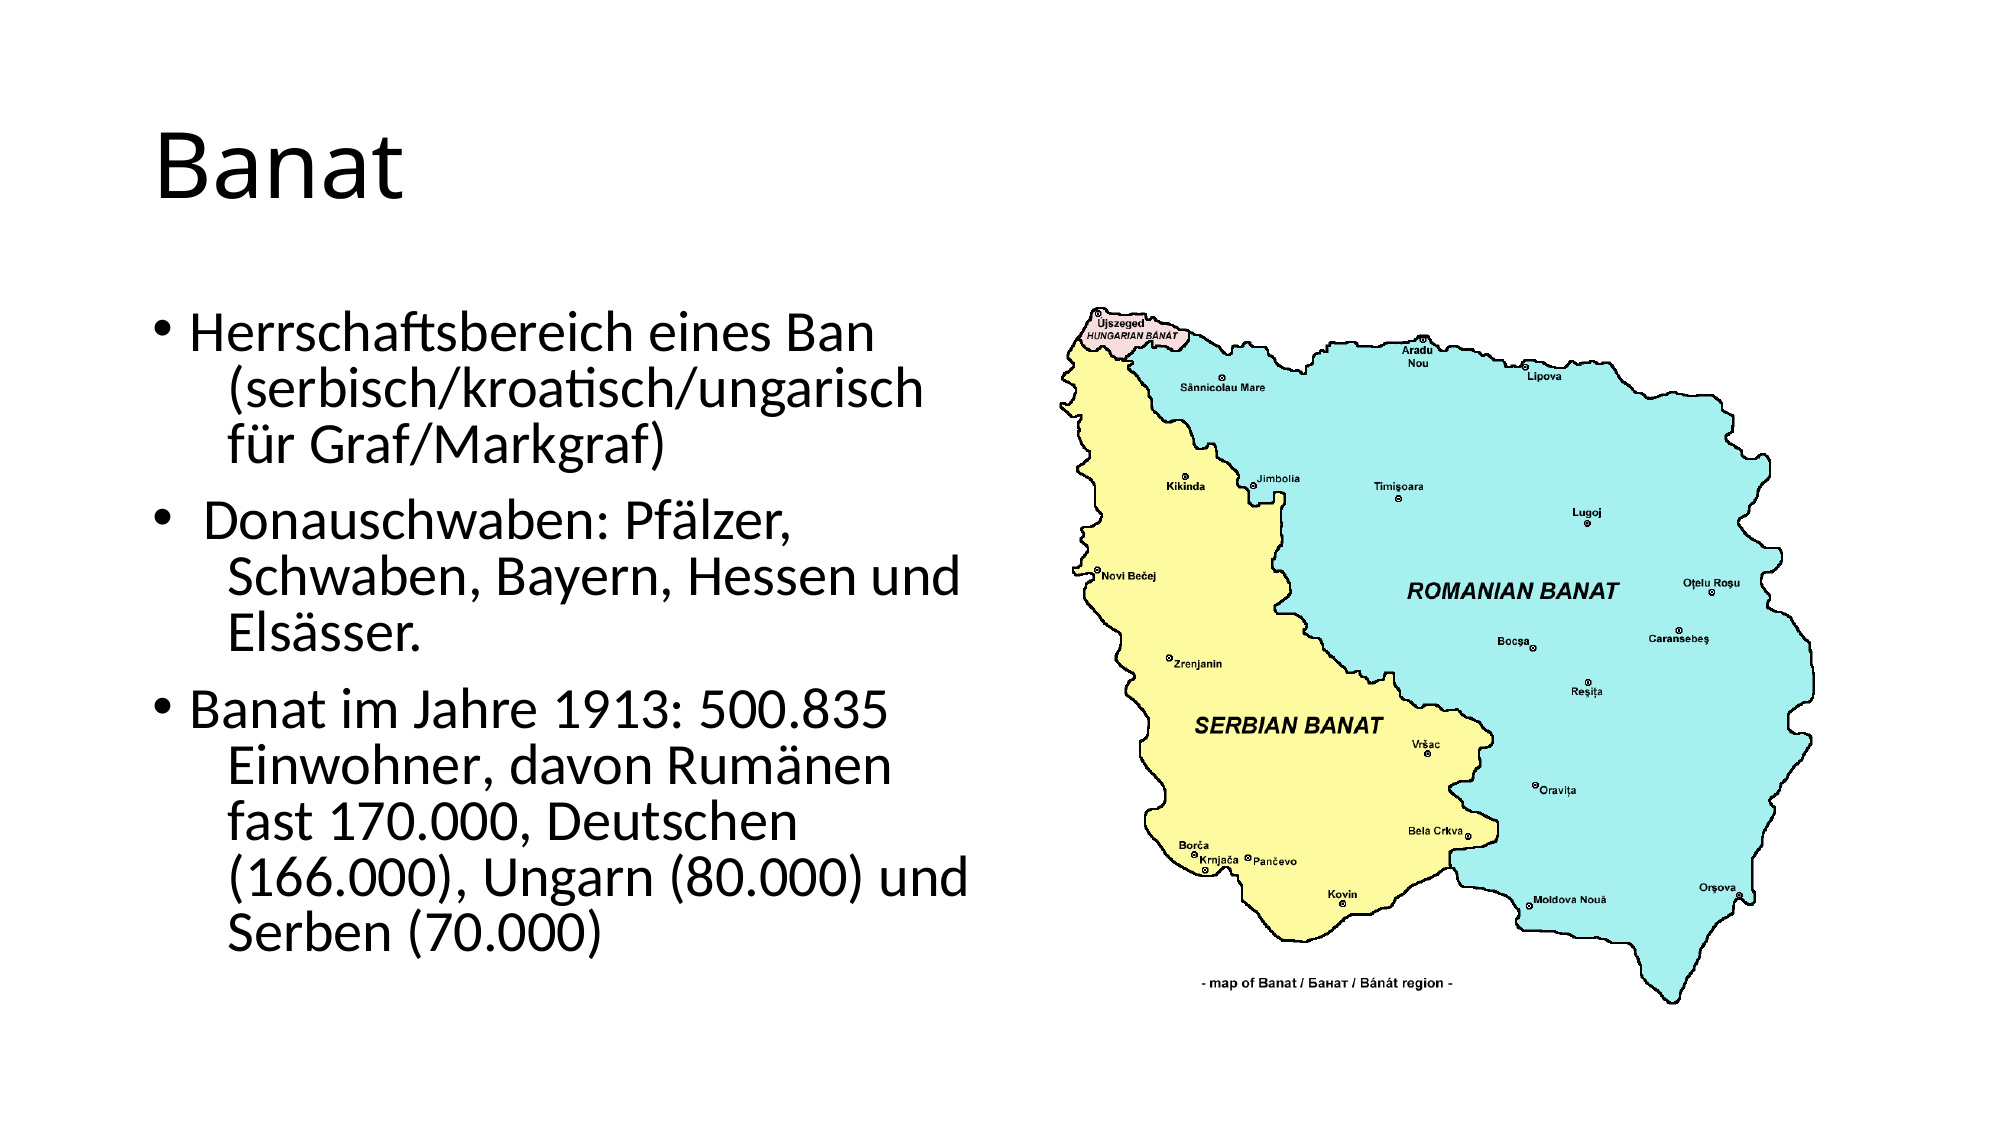

# Banat
Herrschaftsbereich eines Ban (serbisch/kroatisch/ungarisch für Graf/Markgraf)
 Donauschwaben: Pfälzer, Schwaben, Bayern, Hessen und Elsässer.
Banat im Jahre 1913: 500.835 Einwohner, davon Rumänen fast 170.000, Deutschen (166.000), Ungarn (80.000) und Serben (70.000)